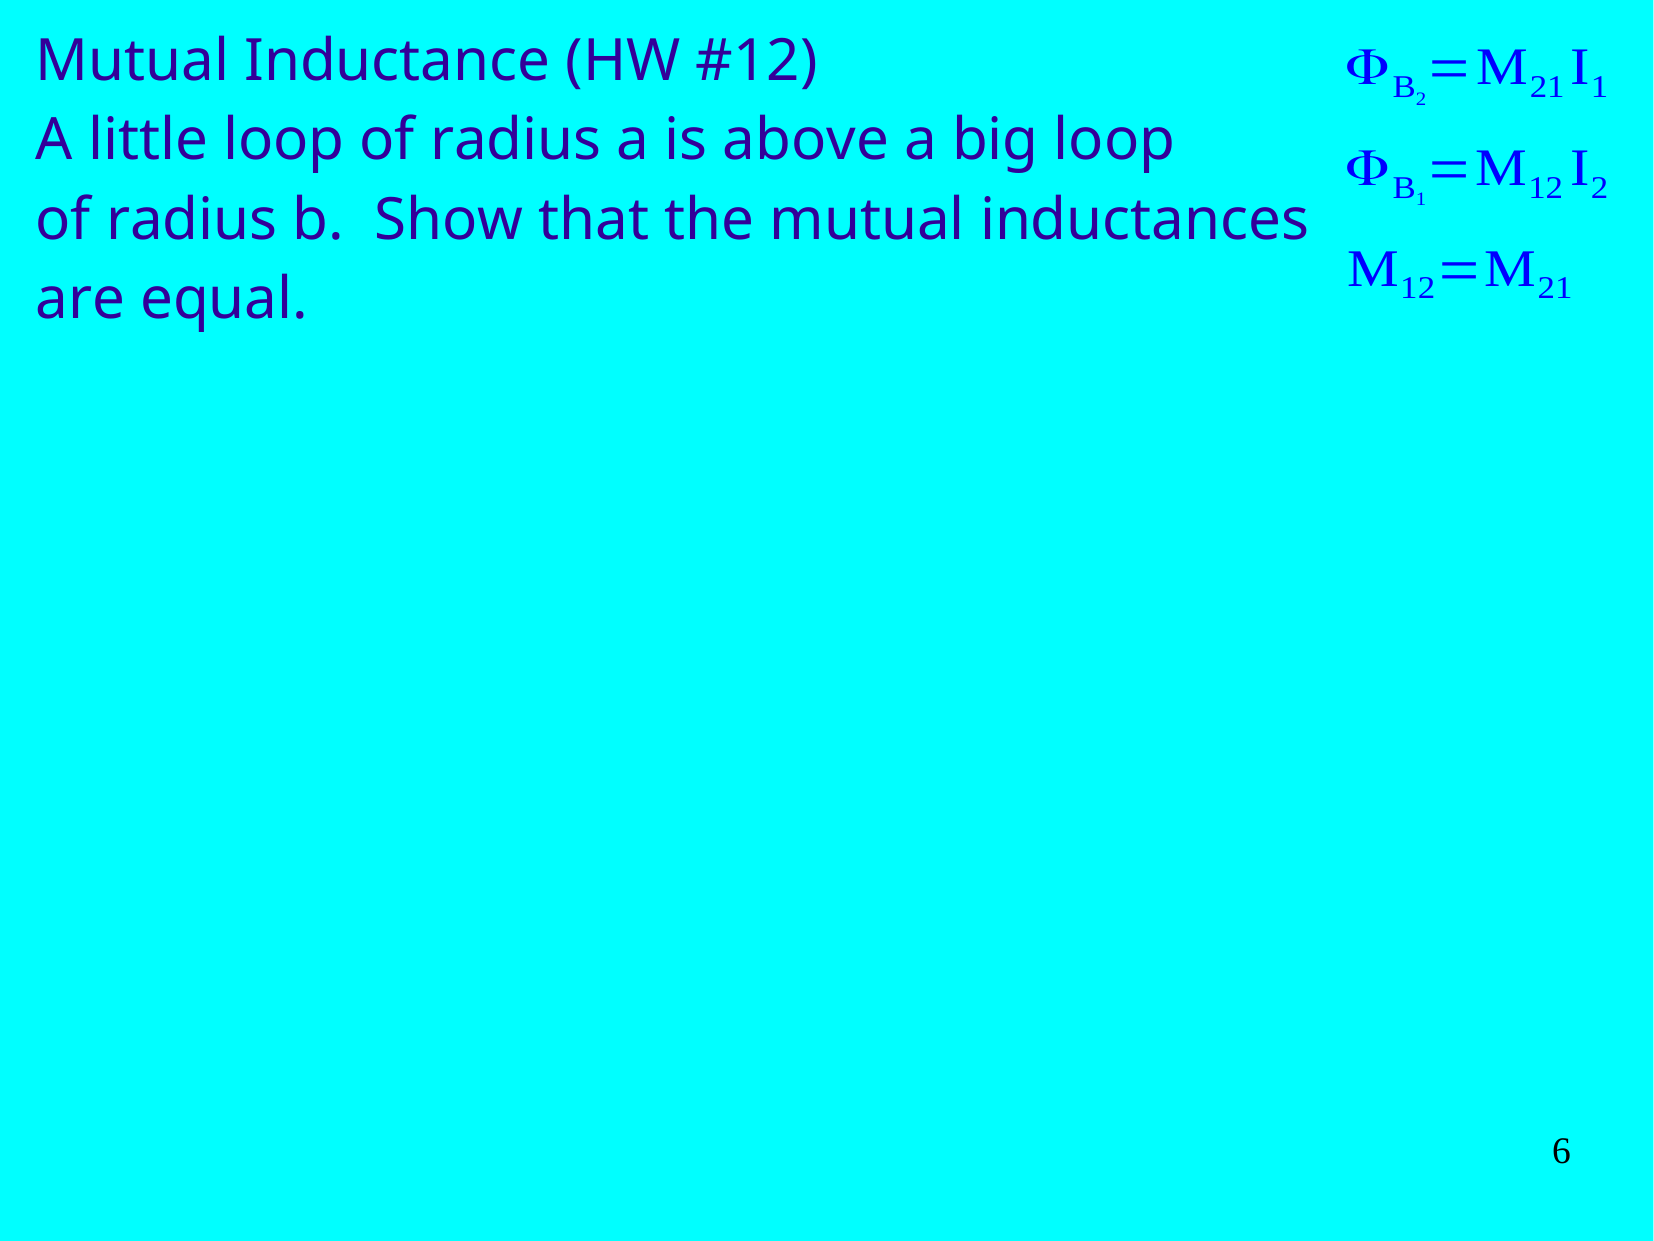

Mutual Inductance (HW #12)
A little loop of radius a is above a big loop
of radius b. Show that the mutual inductances
are equal.
6